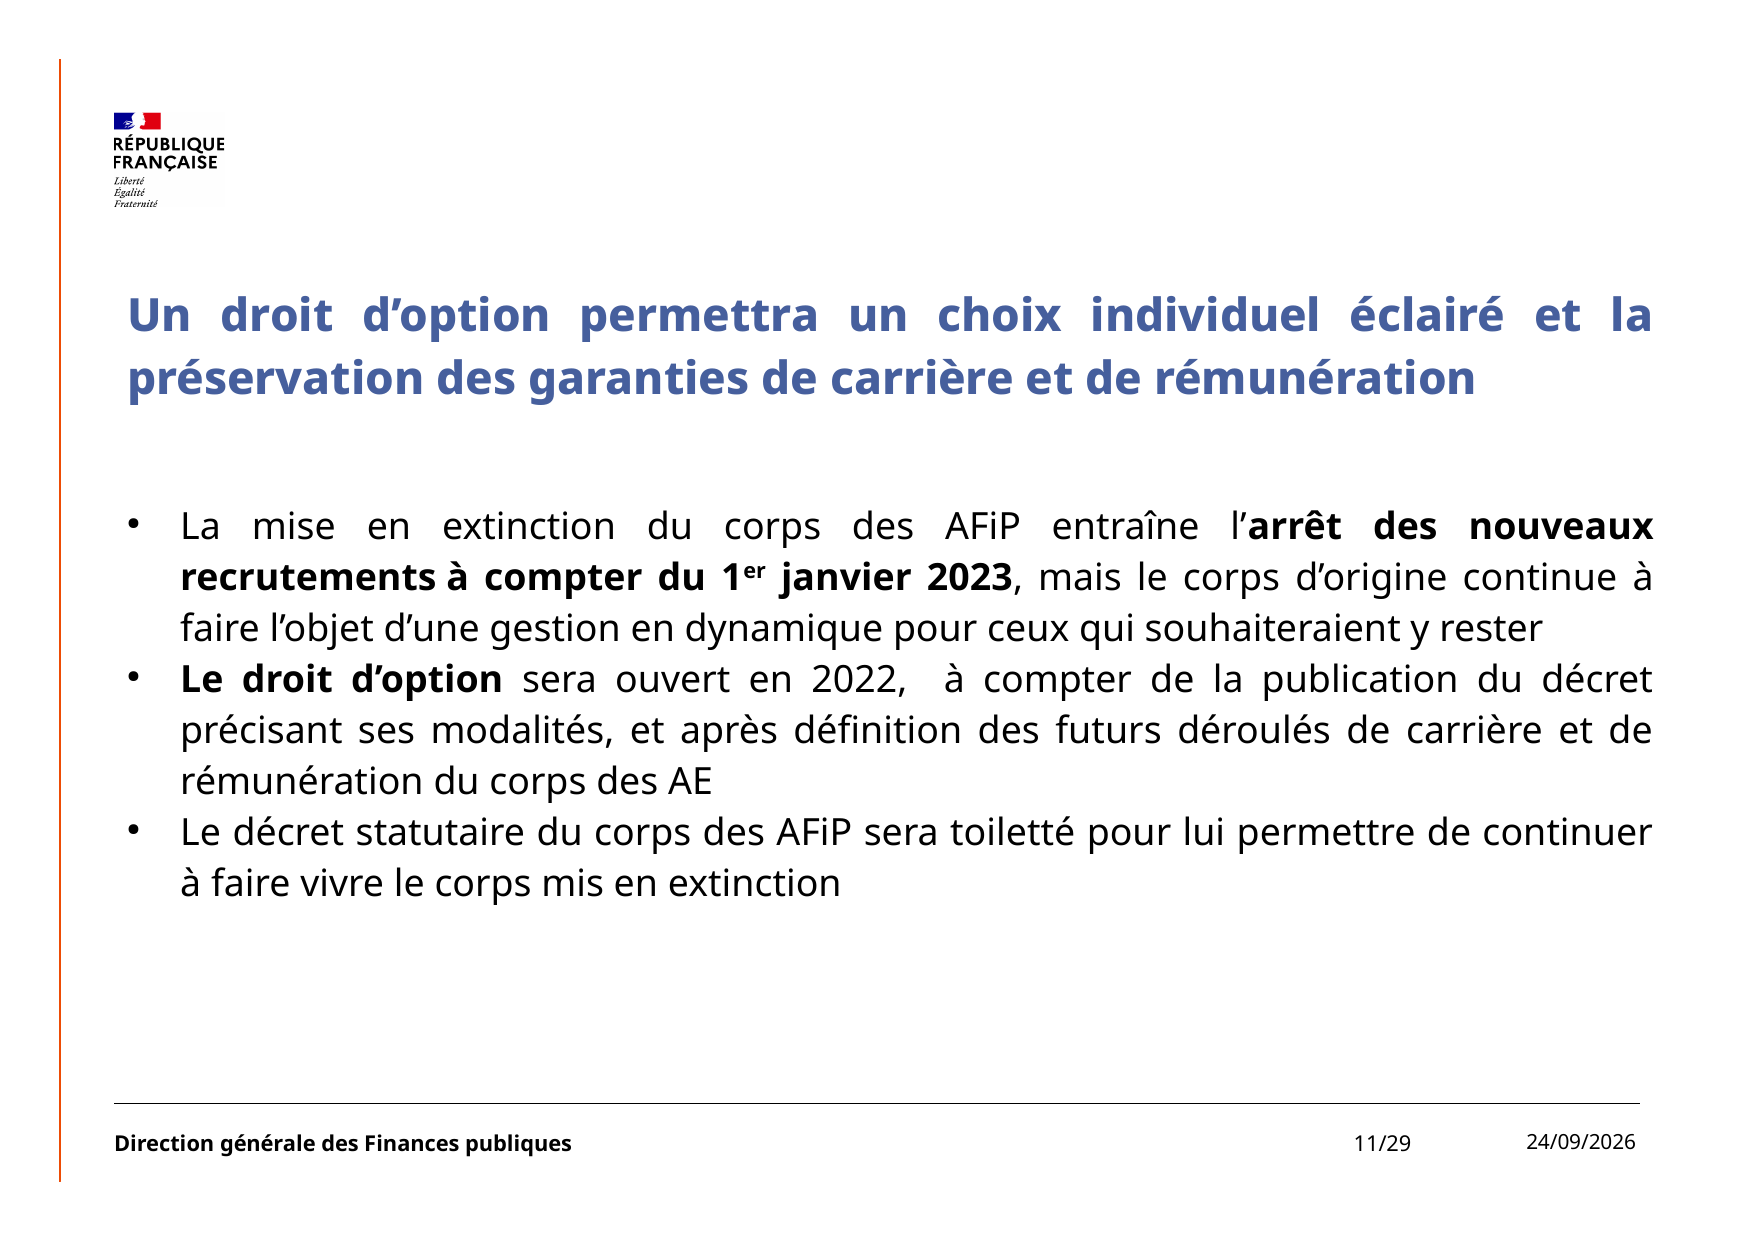

Un droit d’option permettra un choix individuel éclairé et la préservation des garanties de carrière et de rémunération
La mise en extinction du corps des AFiP entraîne l’arrêt des nouveaux recrutements à compter du 1er janvier 2023, mais le corps d’origine continue à faire l’objet d’une gestion en dynamique pour ceux qui souhaiteraient y rester
Le droit d’option sera ouvert en 2022, à compter de la publication du décret précisant ses modalités, et après définition des futurs déroulés de carrière et de rémunération du corps des AE
Le décret statutaire du corps des AFiP sera toiletté pour lui permettre de continuer à faire vivre le corps mis en extinction